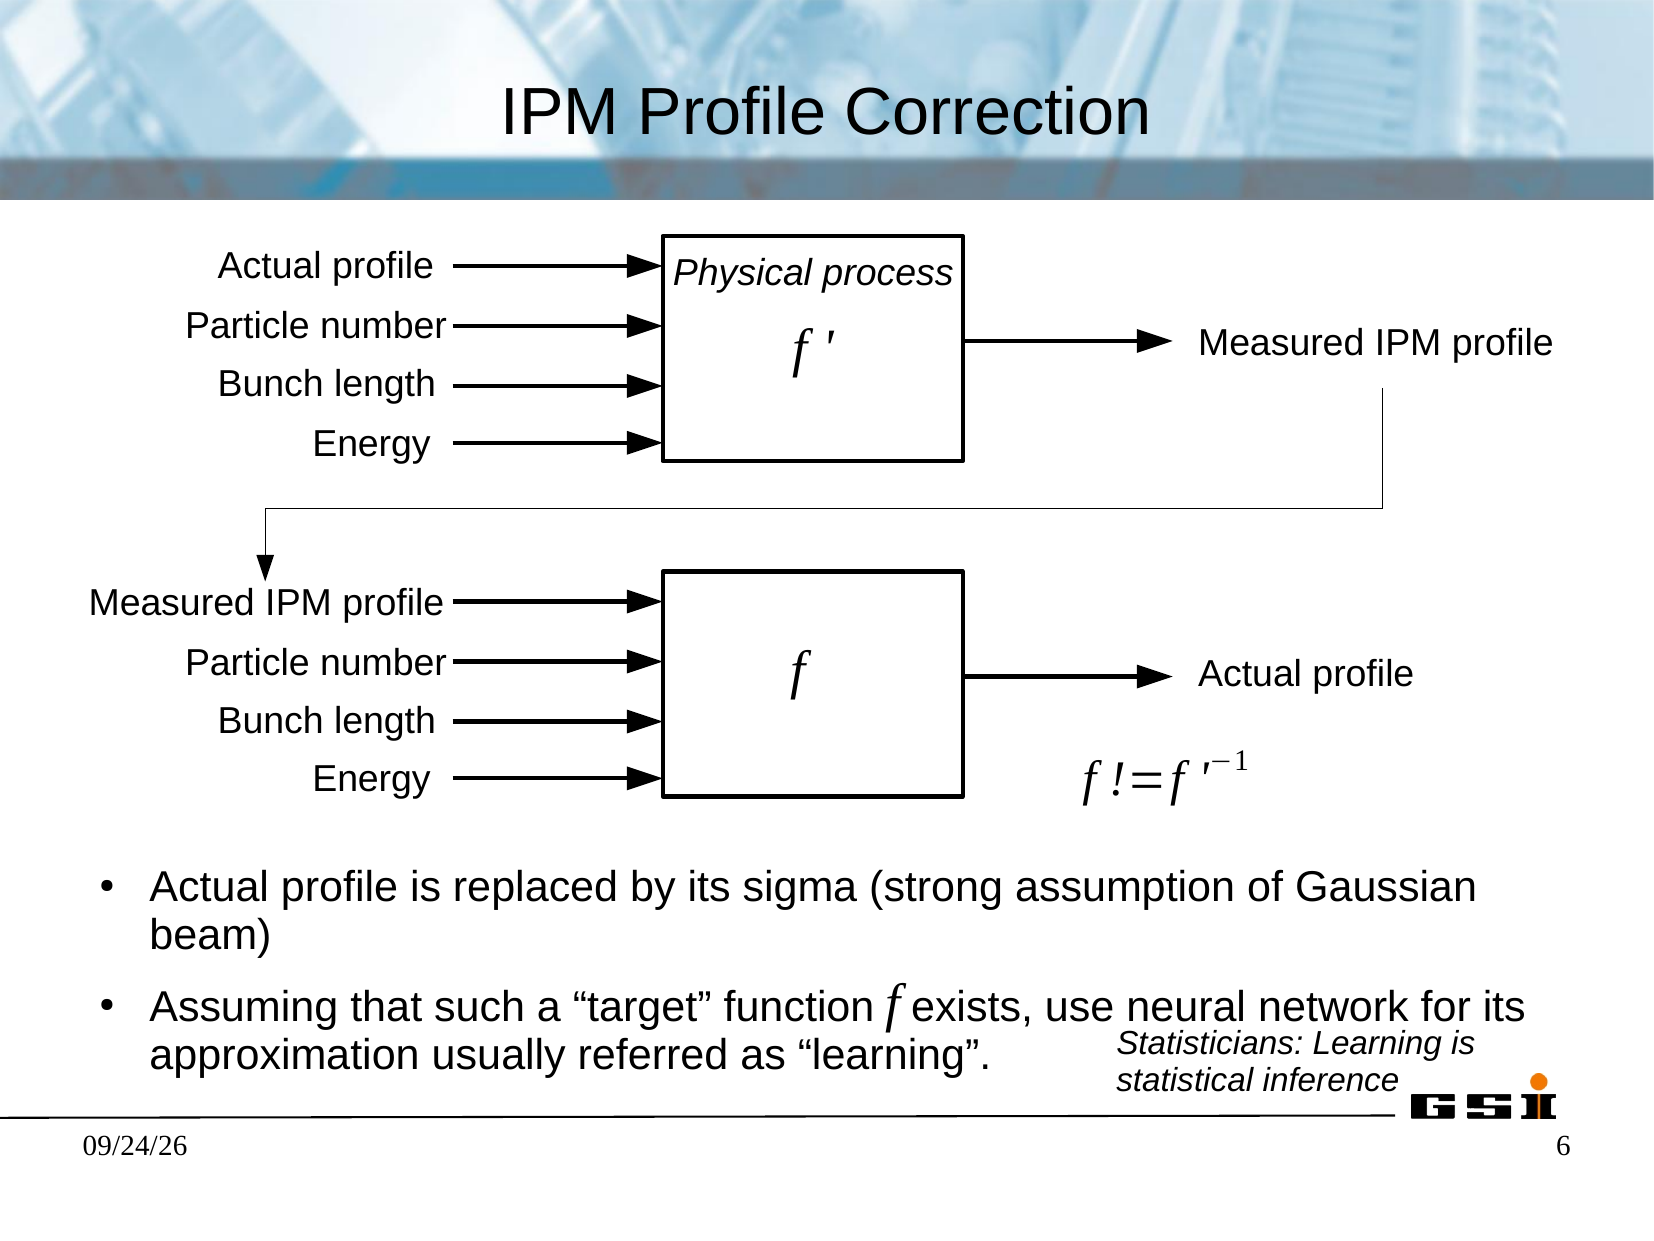

# IPM Profile Correction
Physical process
Actual profile
Particle number
Measured IPM profile
Actual profile is replaced by its sigma (strong assumption of Gaussian beam)
Assuming that such a “target” function exists, use neural network for its approximation usually referred as “learning”.
Bunch length
Energy
Measured IPM profile
Particle number
Actual profile
Bunch length
Energy
Statisticians: Learning is statistical inference
6